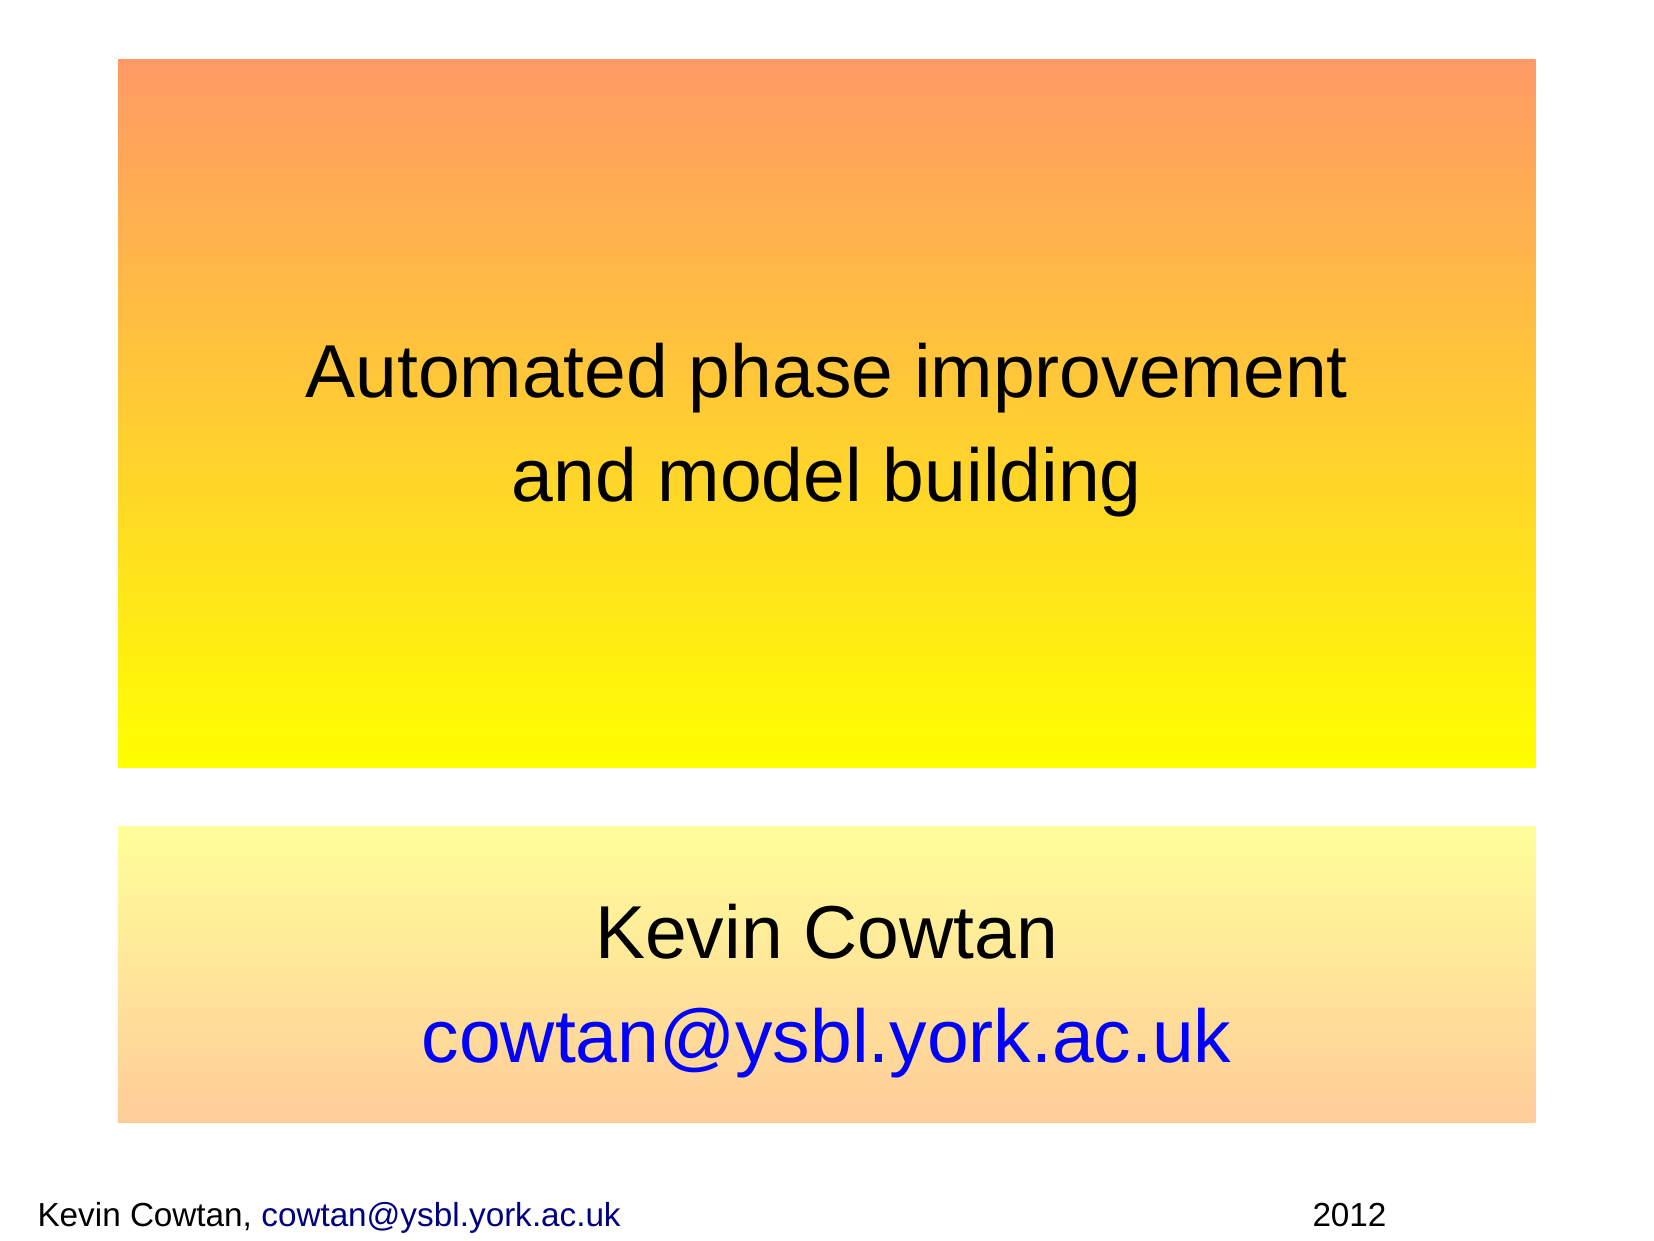

# Automated phase improvement and model building
Kevin Cowtan
cowtan@ysbl.york.ac.uk